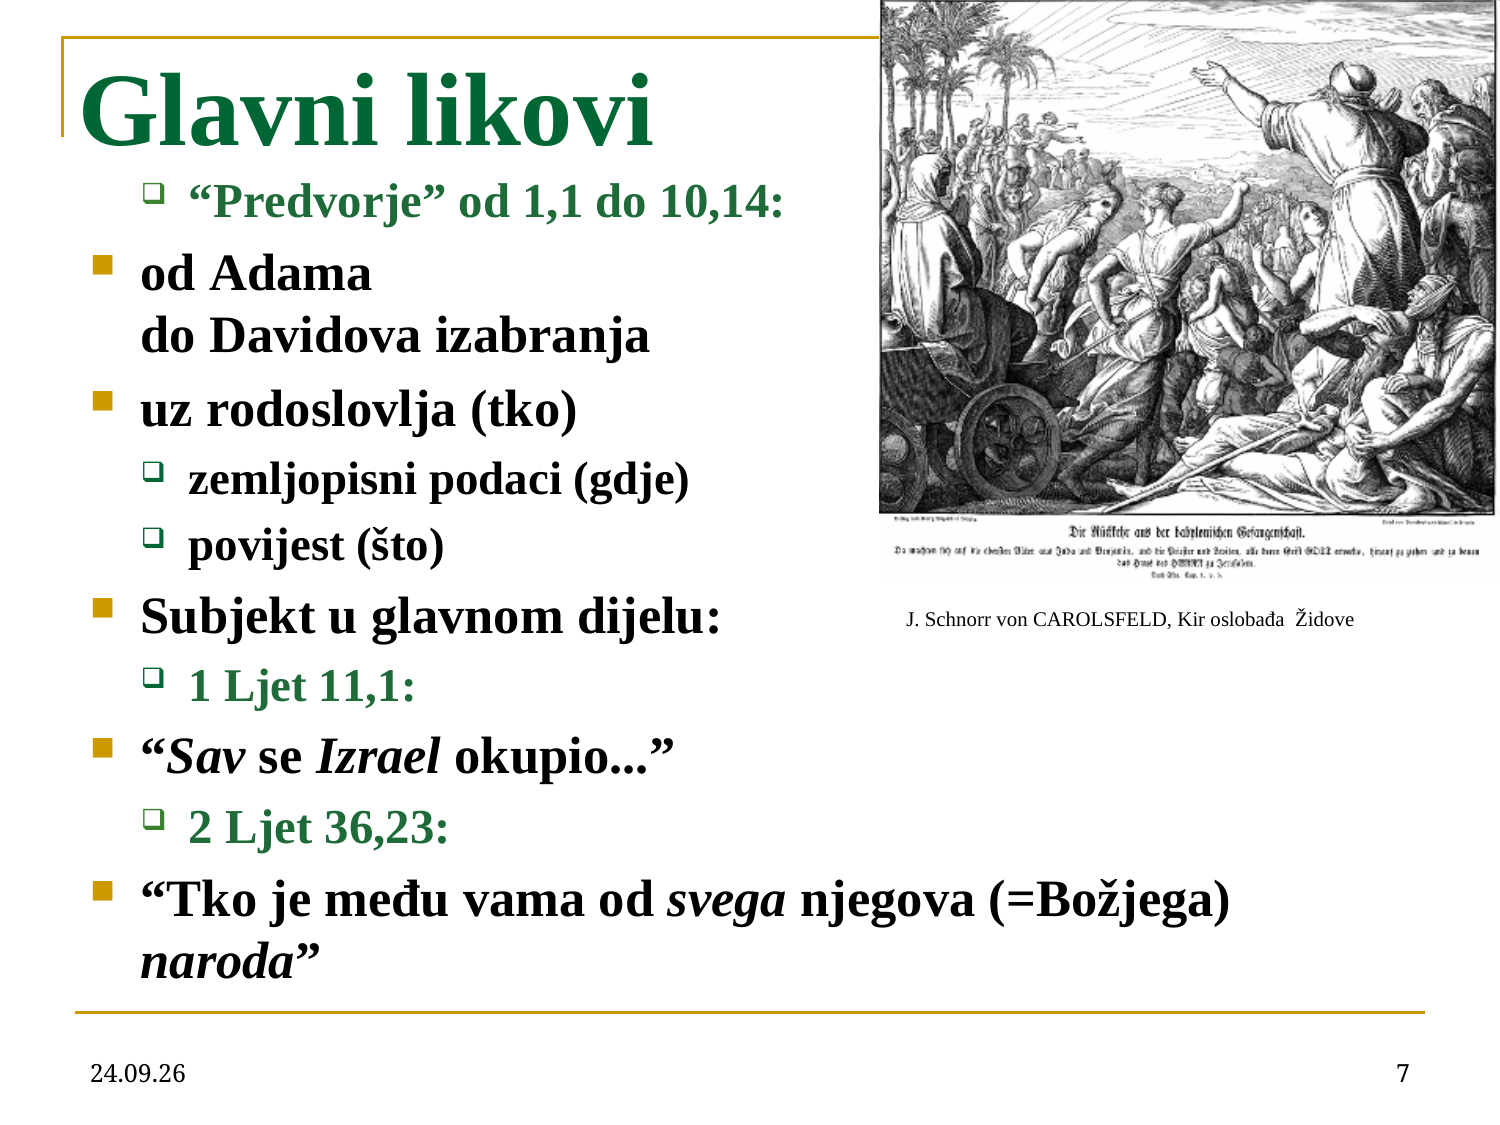

# Glavni likovi
“Predvorje” od 1,1 do 10,14:
od Adama
do Davidova izabranja
uz rodoslovlja (tko)
zemljopisni podaci (gdje)
povijest (što)
Subjekt u glavnom dijelu:
1 Ljet 11,1:
“Sav se Izrael okupio...”
2 Ljet 36,23:
“Tko je među vama od svega njegova (=Božjega) naroda”
J. Schnorr von CAROLSFELD, Kir oslobađa Židove